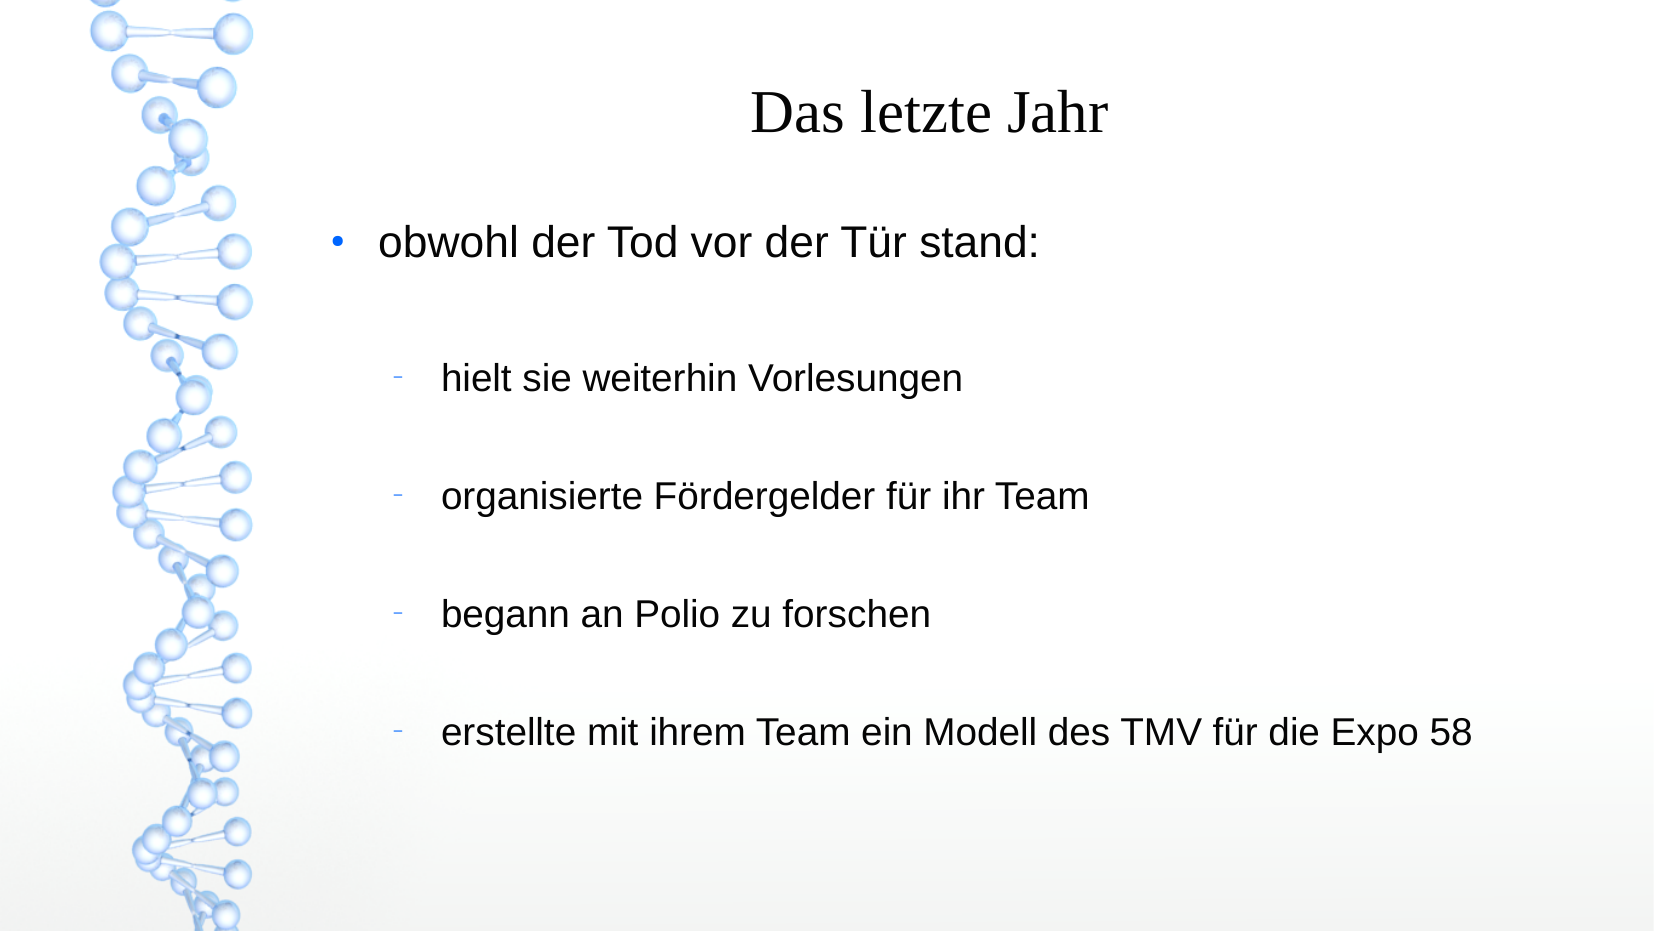

# Das letzte Jahr
obwohl der Tod vor der Tür stand:
hielt sie weiterhin Vorlesungen
organisierte Fördergelder für ihr Team
begann an Polio zu forschen
erstellte mit ihrem Team ein Modell des TMV für die Expo 58